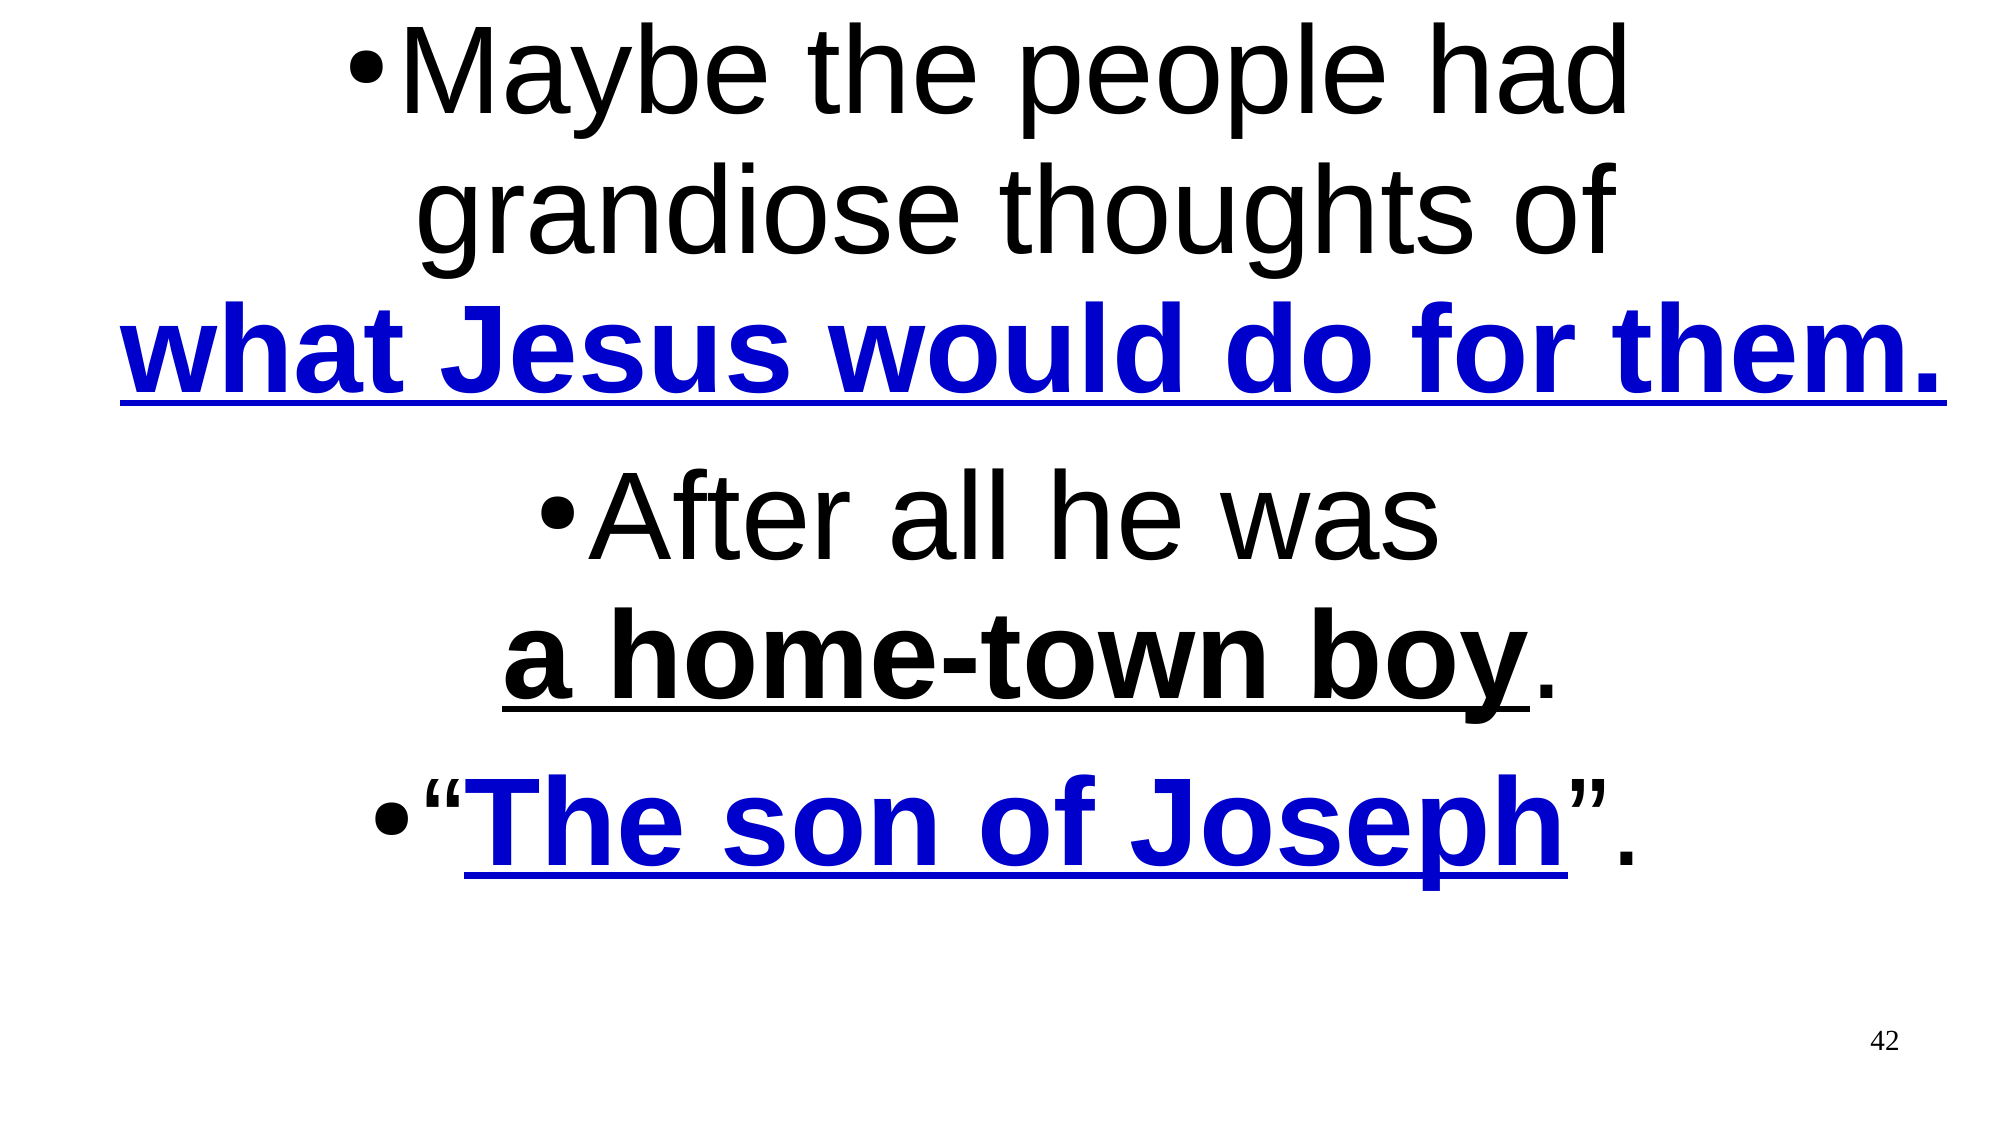

# Maybe the people had grandiose thoughts of what Jesus would do for them.
After all he was
a home-town boy.
“The son of Joseph”.
42